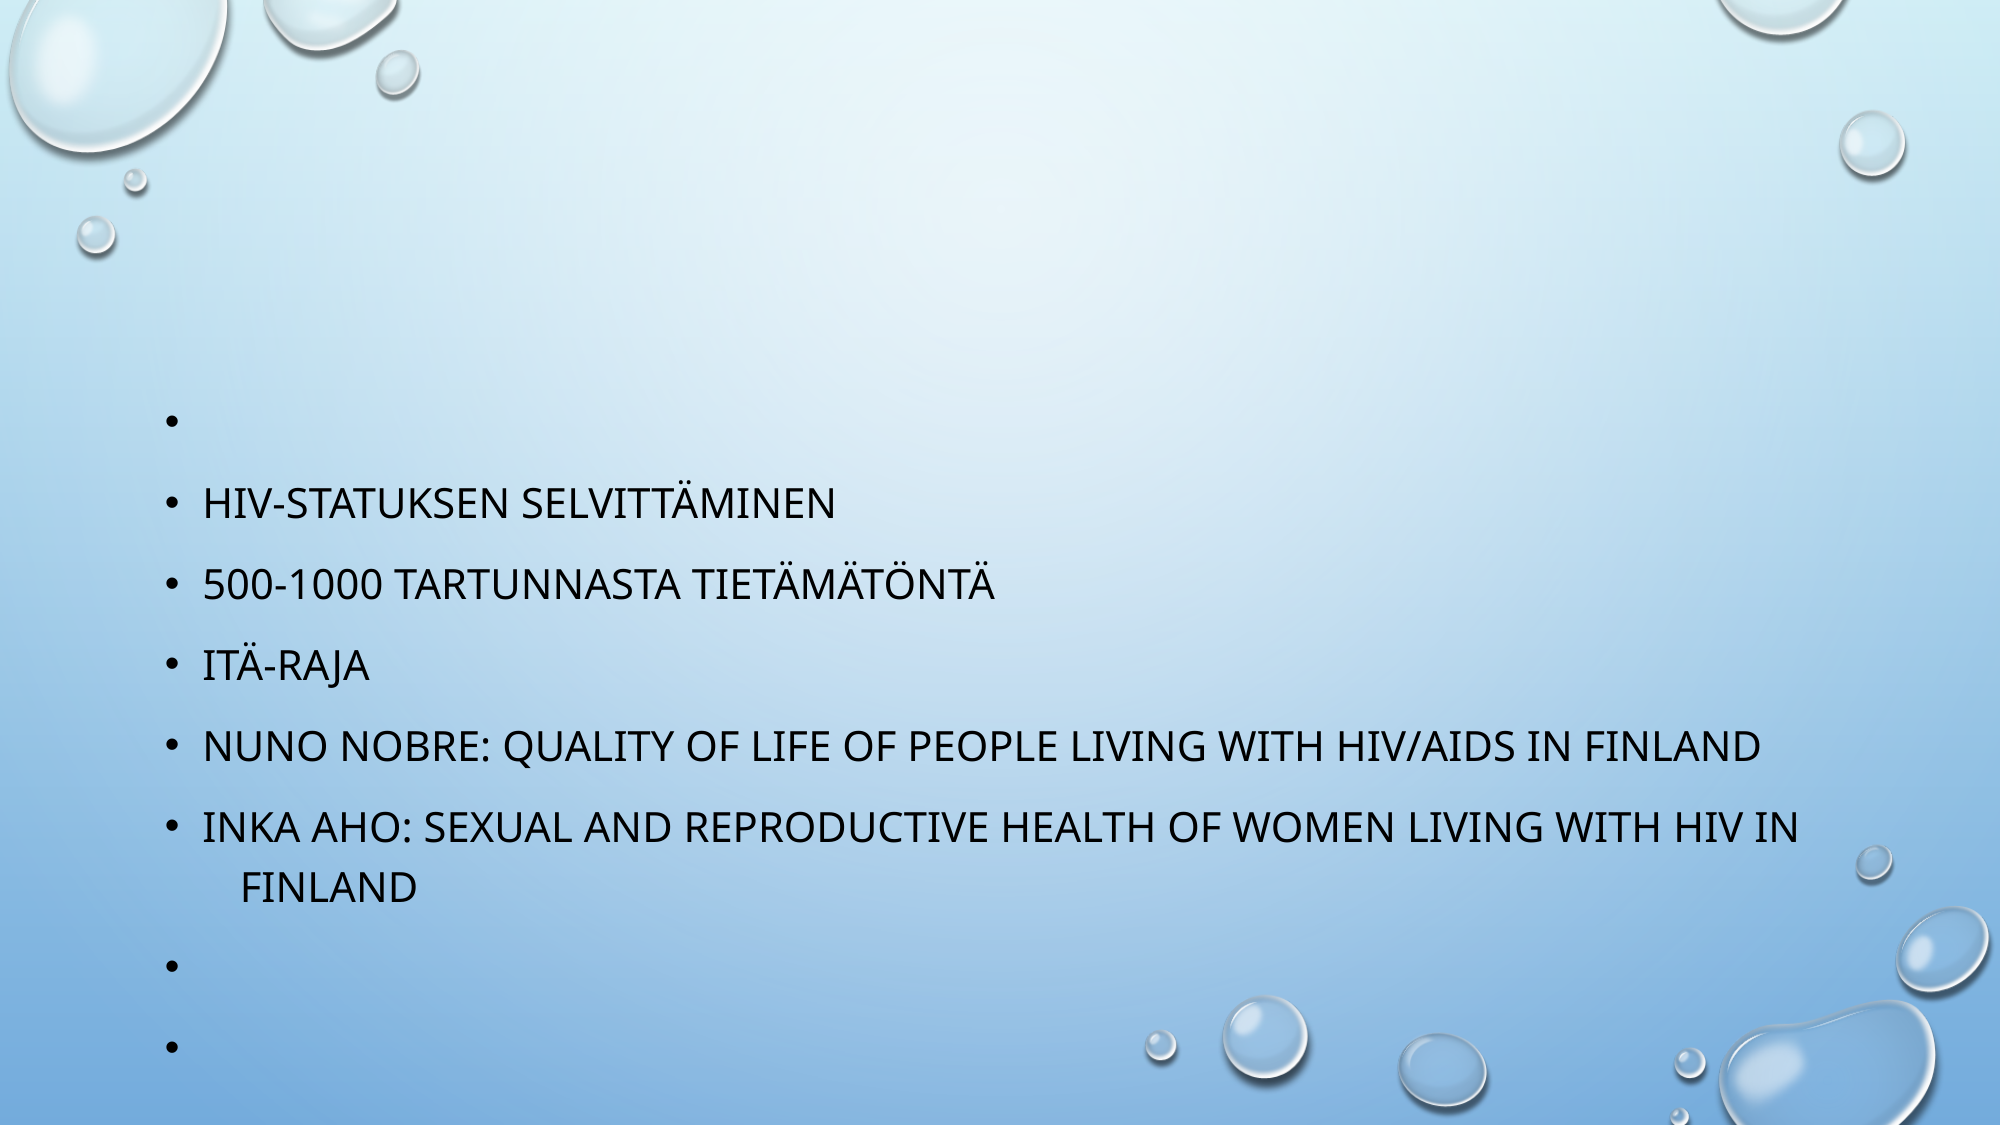

#
HIV-statuksen selvittäminen
500-1000 tartunnasta tietämätöntä
Itä-raja
Nuno Nobre: Quality of life of people living with HIV/AIDS in Finland
Inka aho: Sexual and reproductive health of women living with HIV in Finland